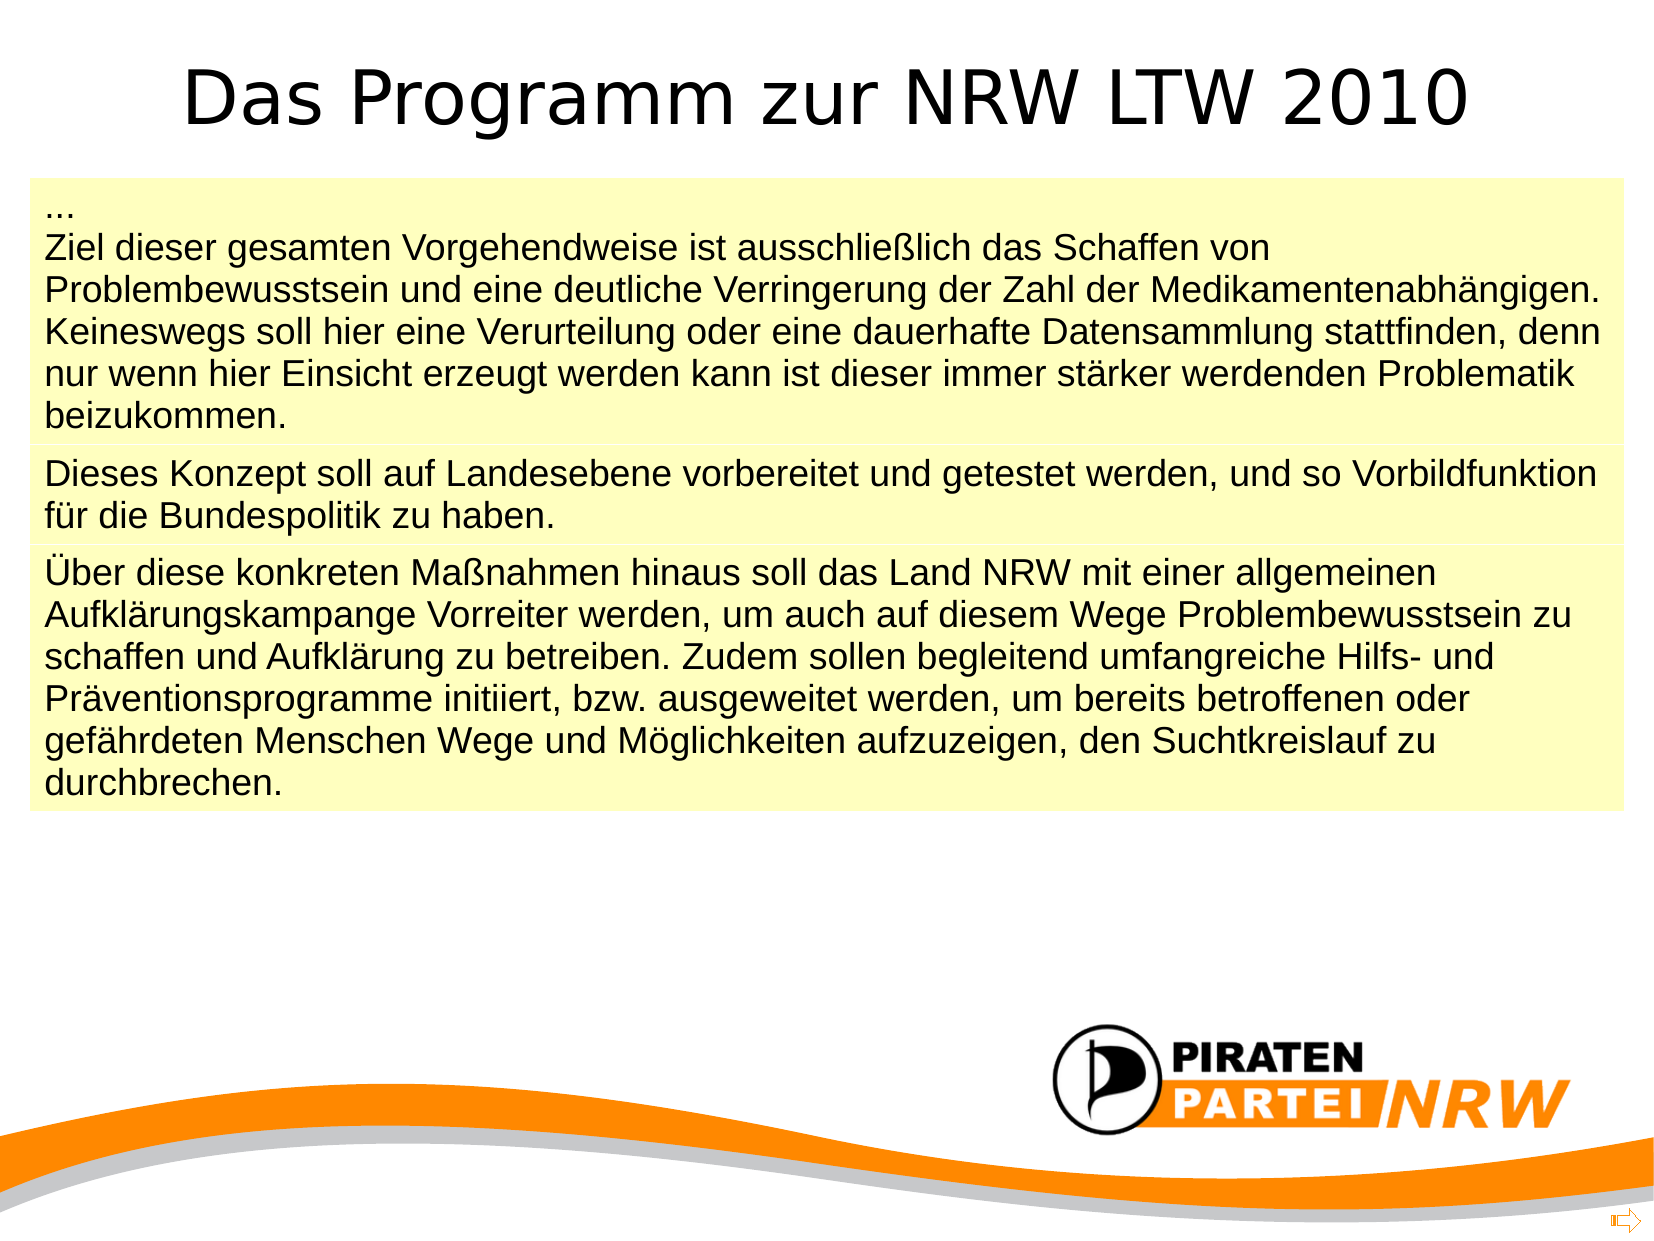

# Das Programm zur NRW LTW 2010
| ... Ziel dieser gesamten Vorgehendweise ist ausschließlich das Schaffen von Problembewusstsein und eine deutliche Verringerung der Zahl der Medikamentenabhängigen. Keineswegs soll hier eine Verurteilung oder eine dauerhafte Datensammlung stattfinden, denn nur wenn hier Einsicht erzeugt werden kann ist dieser immer stärker werdenden Problematik beizukommen. |
| --- |
| Dieses Konzept soll auf Landesebene vorbereitet und getestet werden, und so Vorbildfunktion für die Bundespolitik zu haben. |
| Über diese konkreten Maßnahmen hinaus soll das Land NRW mit einer allgemeinen Aufklärungskampange Vorreiter werden, um auch auf diesem Wege Problembewusstsein zu schaffen und Aufklärung zu betreiben. Zudem sollen begleitend umfangreiche Hilfs- und Präventionsprogramme initiiert, bzw. ausgeweitet werden, um bereits betroffenen oder gefährdeten Menschen Wege und Möglichkeiten aufzuzeigen, den Suchtkreislauf zu durchbrechen. |